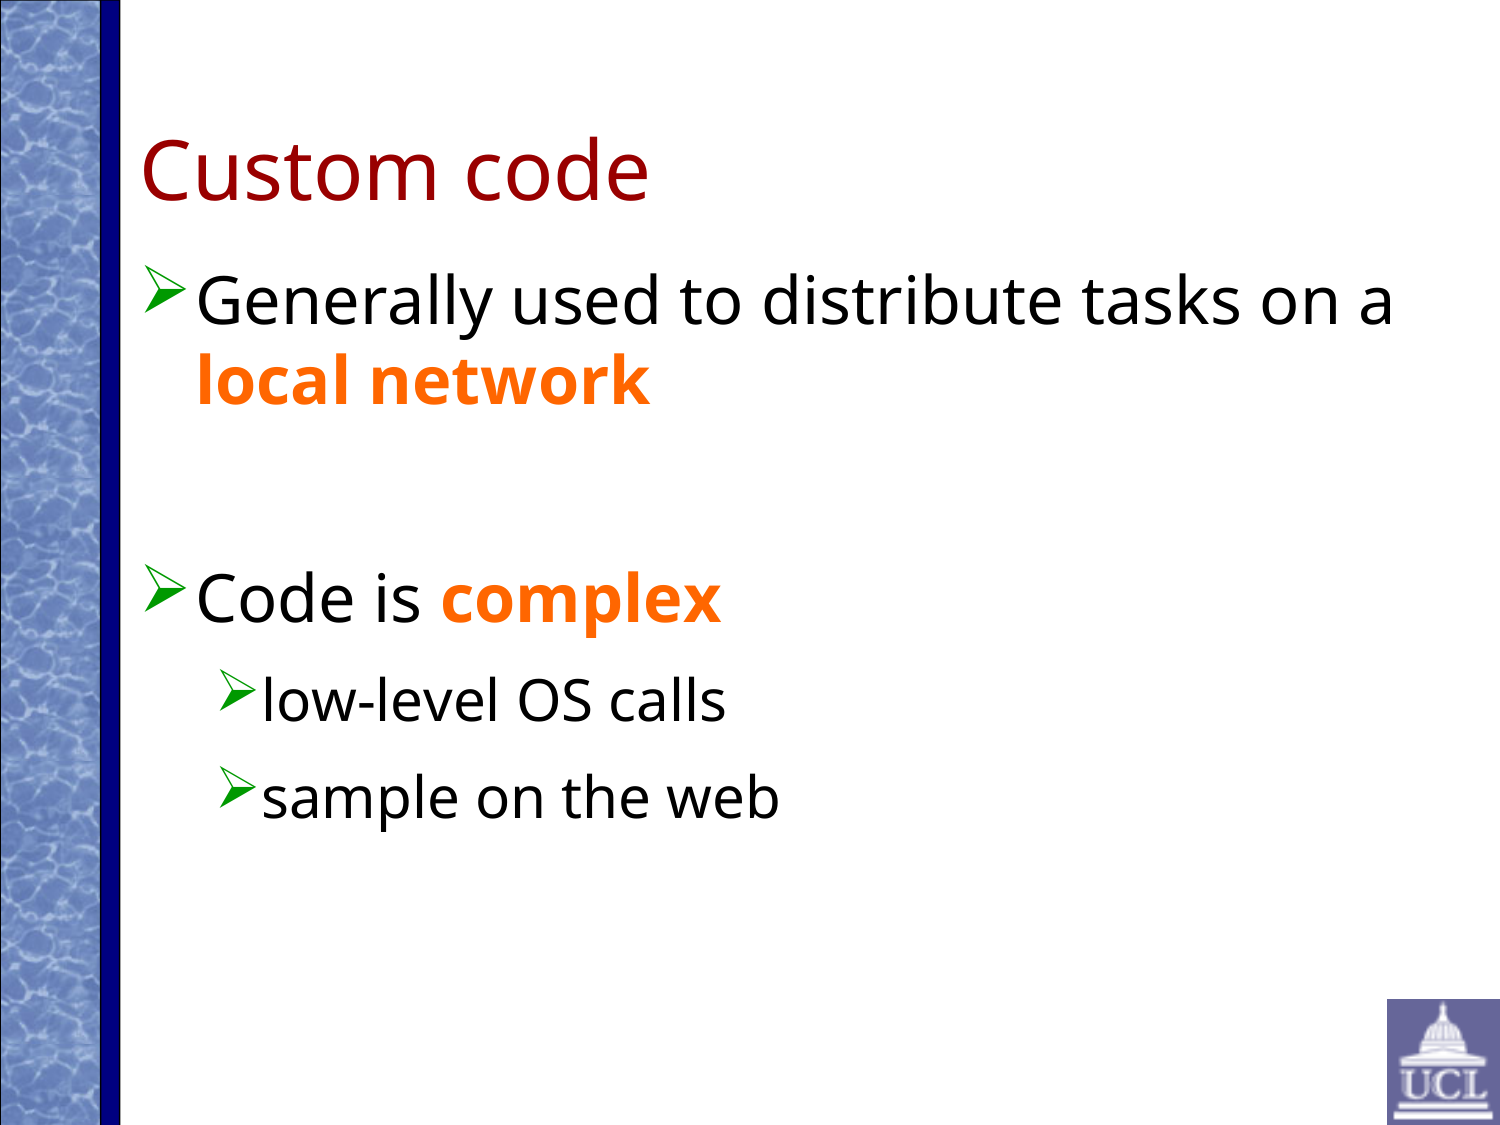

# Custom code
Generally used to distribute tasks on a local network
Code is complex
low-level OS calls
sample on the web